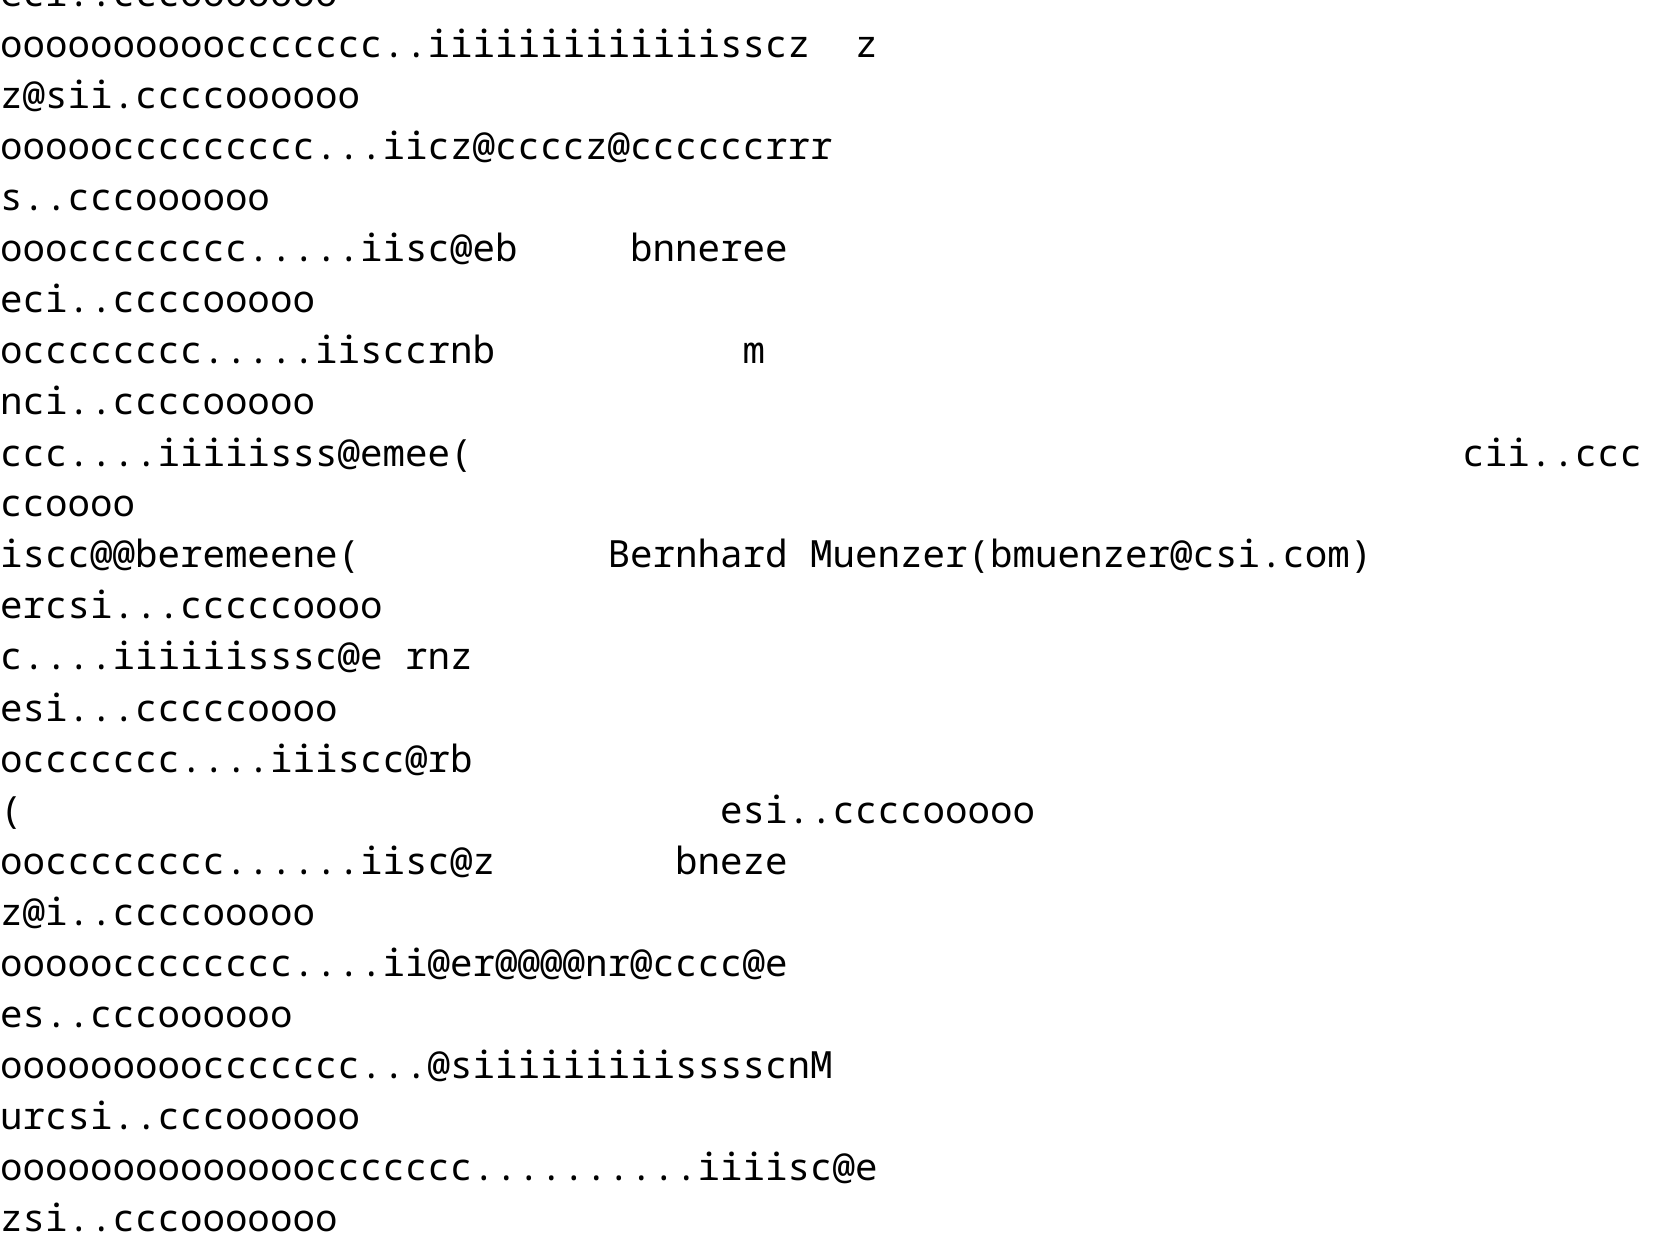

# mmmmmmmmooooooooooooooooooooooooocccccccccc....is@zrre i.cccccccoooooooooommmmm
mmmmmmoooooooooooooooooooooooccccccccccc.....iiscrr n@csi...ccccccoooooooooommm
mmmmooooooooooooooooooooooccccccccccc....iiiss@n zMesii....cccccoooooooooom
mmooooooooooooooooooooocccccccccc....iisssssc@rn erccsiiiii..ccccooooooooo
moooooooooooooooooocccccccc.......iis@e uMeu r e r@@@ezs..cccoooooooo
oooooooooooooooccccccc.........iiiisc@z e eci..cccooooooo
ooooooooooccccccc..iiiiiiiiiiiiisscz z z@sii.ccccoooooo
oooooccccccccc...iicz@ccccz@ccccccrrr s..cccoooooo
ooocccccccc.....iisc@eb bnneree eci..ccccooooo
occcccccc.....iisccrnb m nci..ccccooooo
ccc....iiiiisss@emee( cii..cccccoooo
iscc@@beremeene( Bernhard Muenzer(bmuenzer@csi.com) ercsi...cccccoooo
c....iiiiiisssc@e rnz esi...cccccoooo
occccccc....iiiscc@rb ( esi..ccccooooo
oocccccccc......iisc@z bneze z@i..ccccooooo
ooooocccccccc....ii@er@@@@nr@cccc@e es..cccoooooo
oooooooooccccccc...@siiiiiiiiisssscnM urcsi..cccoooooo
ooooooooooooooccccccc..........iiiisc@e zsi..cccooooooo
mooooooooooooooooocccccccc.......iiis@ nu er eznri.cccoooooooo
mmoooooooooooooooooooocccccccccc....issc@ccc@@rn er@cssiiiss..cccooooooooo
mmmmoooooooooooooooooooooccccccccccc....iiiisc@z rrsii.....ccccoooooooooom
mmmmmooooooooooooooooooooooocccccccccccc....iis@rz rrcsi....ccccccoooooooooomm
mmmmmmmmoooooooooooooooooooooooocccccccccc....iisceeeusi..cccccccooooooooommmmm